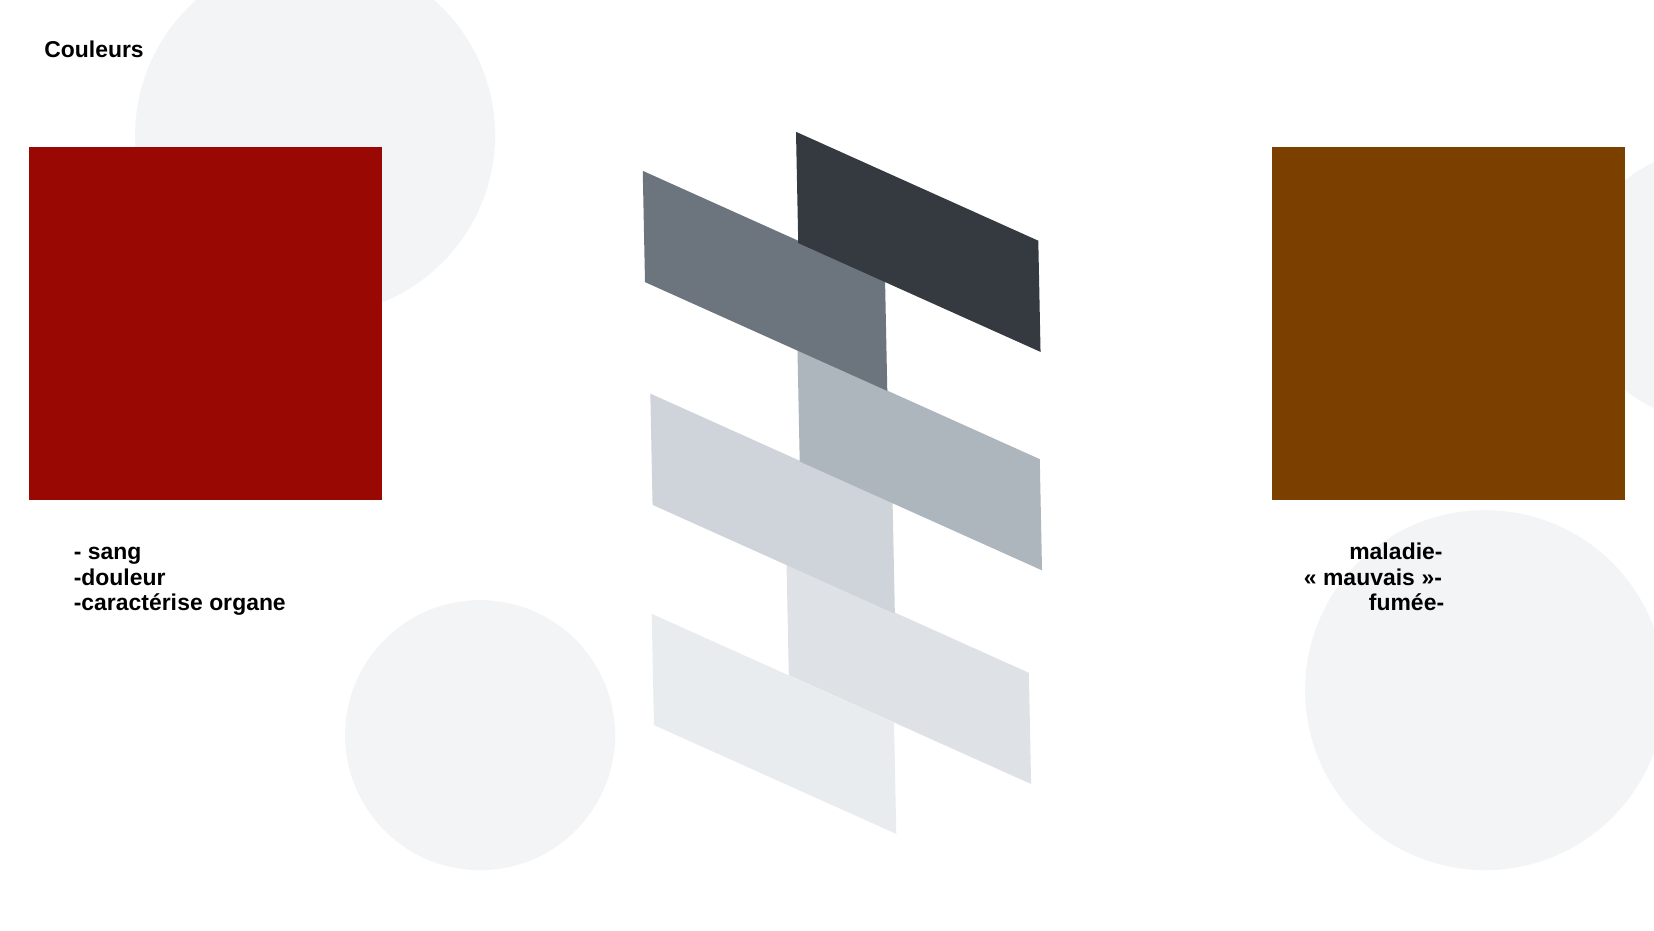

Couleurs
- sang
-douleur
-caractérise organe
 maladie-
 « mauvais »-
 fumée-